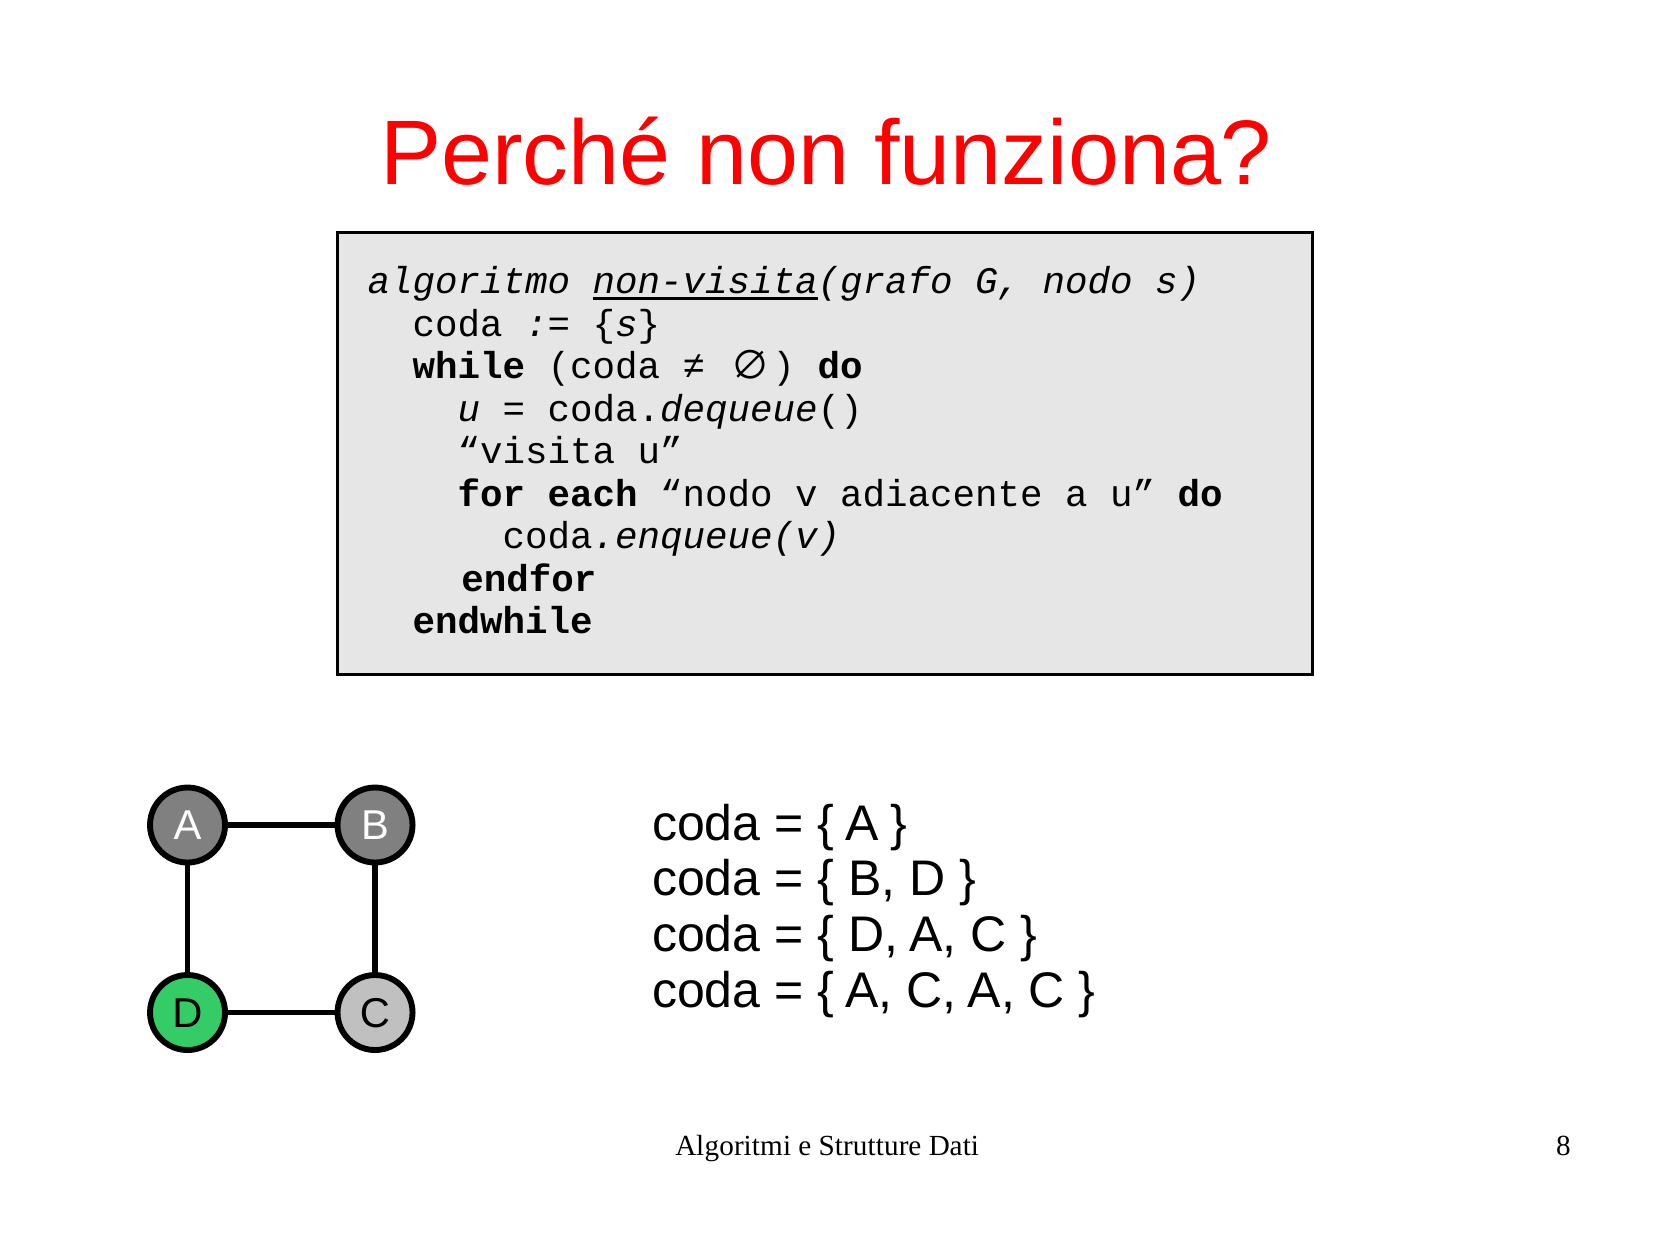

# Perché non funziona?
algoritmo non-visita(grafo G, nodo s)
 coda := {s}
 while (coda ≠ ∅) do
 u = coda.dequeue()
 “visita u”
 for each “nodo v adiacente a u” do
 coda.enqueue(v)
	endfor
 endwhile
A
B
coda = { A }
coda = { B, D }
coda = { D, A, C }
coda = { A, C, A, C }
D
C
Algoritmi e Strutture Dati
8